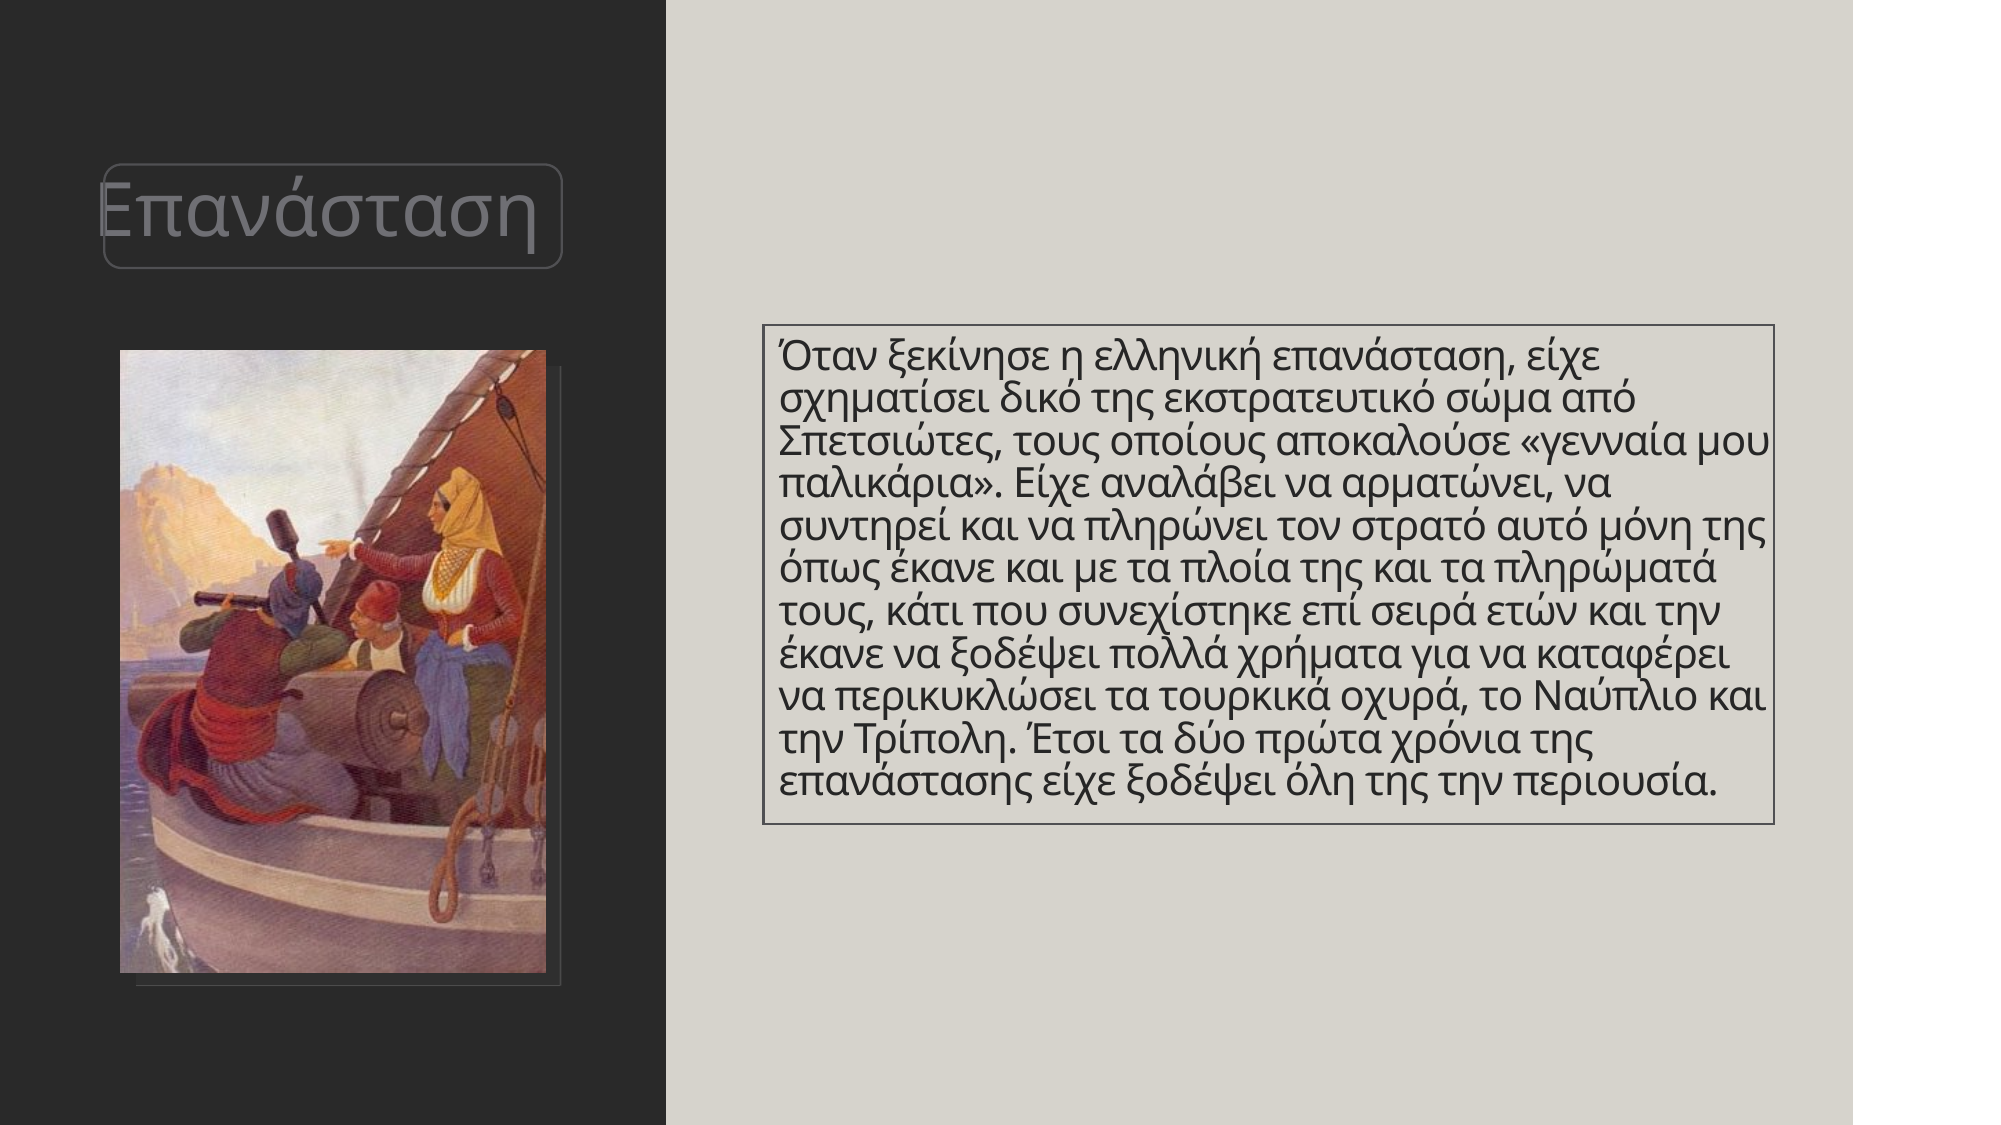

Επανάσταση
# Όταν ξεκίνησε η ελληνική επανάσταση, είχε σχηματίσει δικό της εκστρατευτικό σώμα από Σπετσιώτες, τους οποίους αποκαλούσε «γενναία μου παλικάρια». Είχε αναλάβει να αρματώνει, να συντηρεί και να πληρώνει τον στρατό αυτό μόνη της όπως έκανε και με τα πλοία της και τα πληρώματά τους, κάτι που συνεχίστηκε επί σειρά ετών και την έκανε να ξοδέψει πολλά χρήματα για να καταφέρει να περικυκλώσει τα τουρκικά οχυρά, το Ναύπλιο και την Τρίπολη. Έτσι τα δύο πρώτα χρόνια της επανάστασης είχε ξοδέψει όλη της την περιουσία.